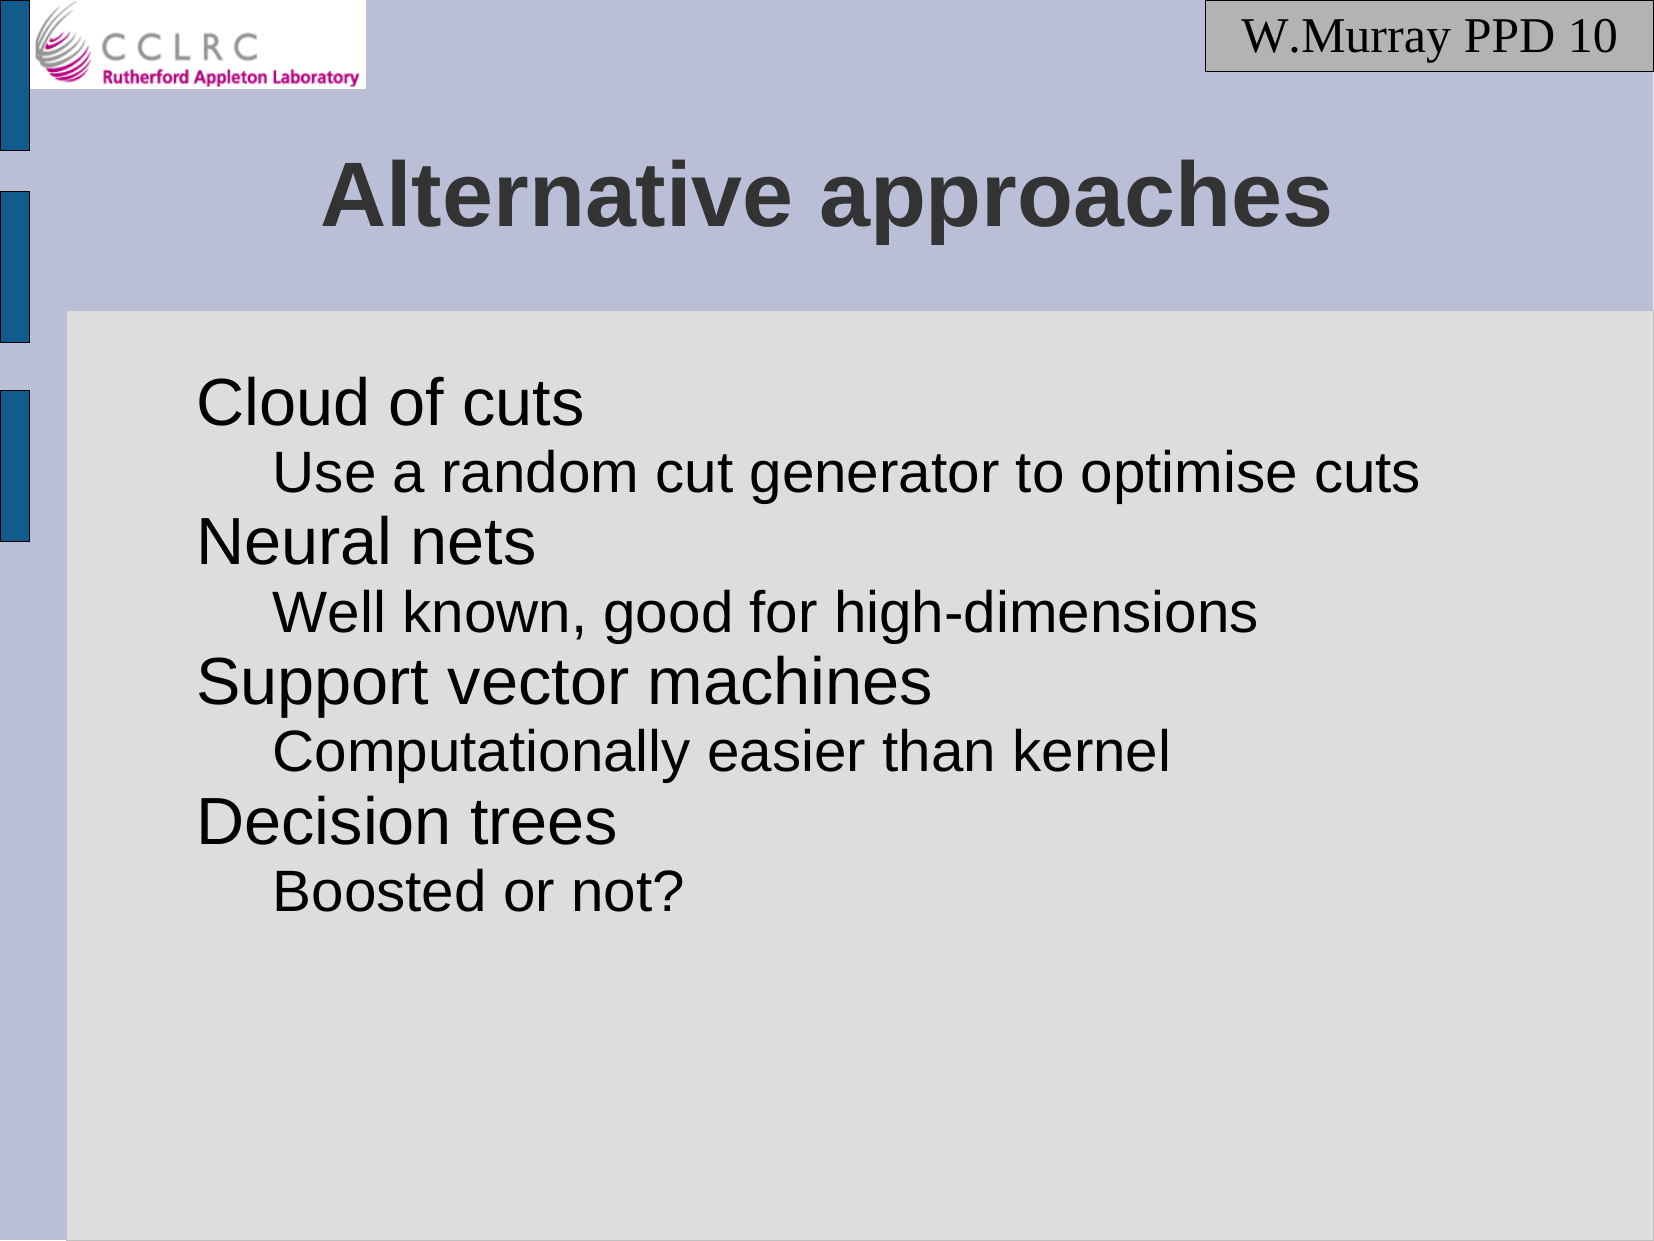

# Alternative approaches
Cloud of cuts
Use a random cut generator to optimise cuts
Neural nets
Well known, good for high-dimensions
Support vector machines
Computationally easier than kernel
Decision trees
Boosted or not?